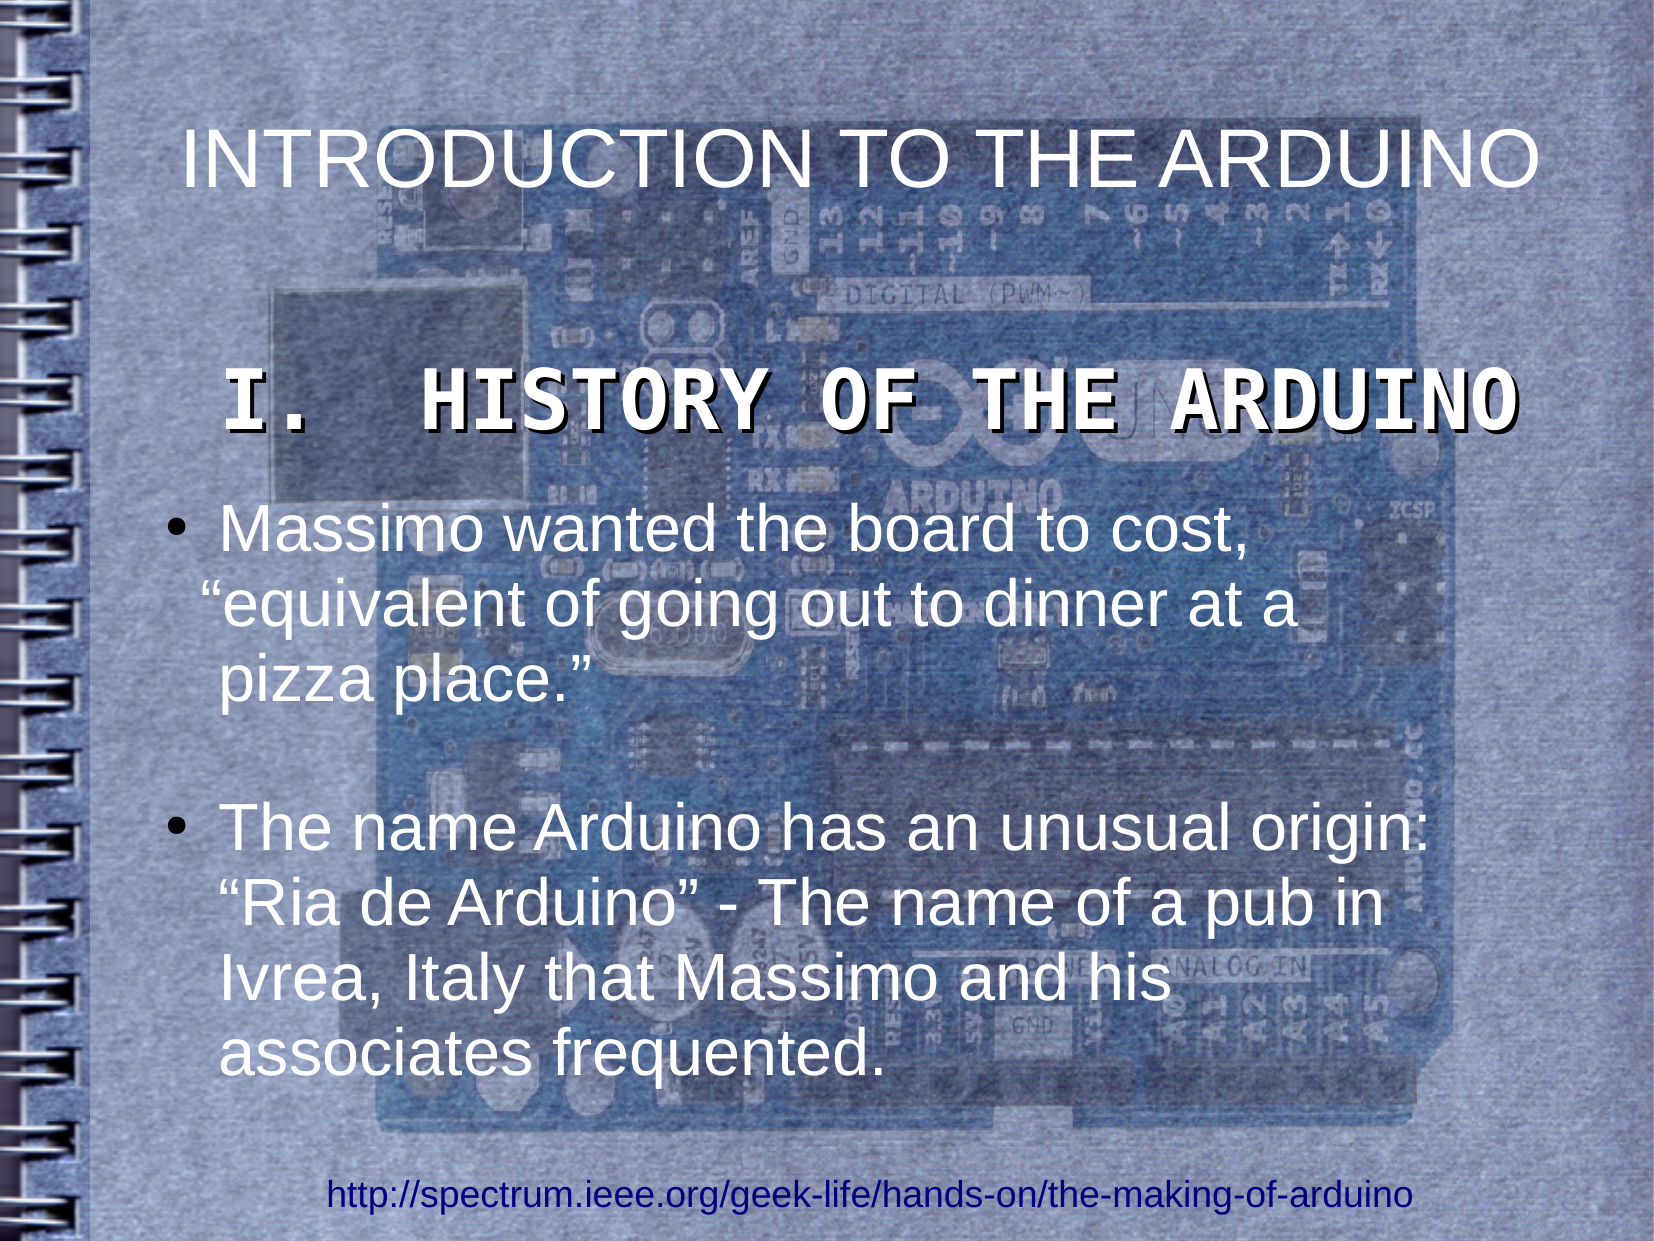

INTRODUCTION TO THE ARDUINO
I. HISTORY OF THE ARDUINO
 Massimo wanted the board to cost, “equivalent of going out to dinner at a
 pizza place.”
 The name Arduino has an unusual origin:
 “Ria de Arduino” - The name of a pub in
 Ivrea, Italy that Massimo and his
 associates frequented.
http://spectrum.ieee.org/geek-life/hands-on/the-making-of-arduino